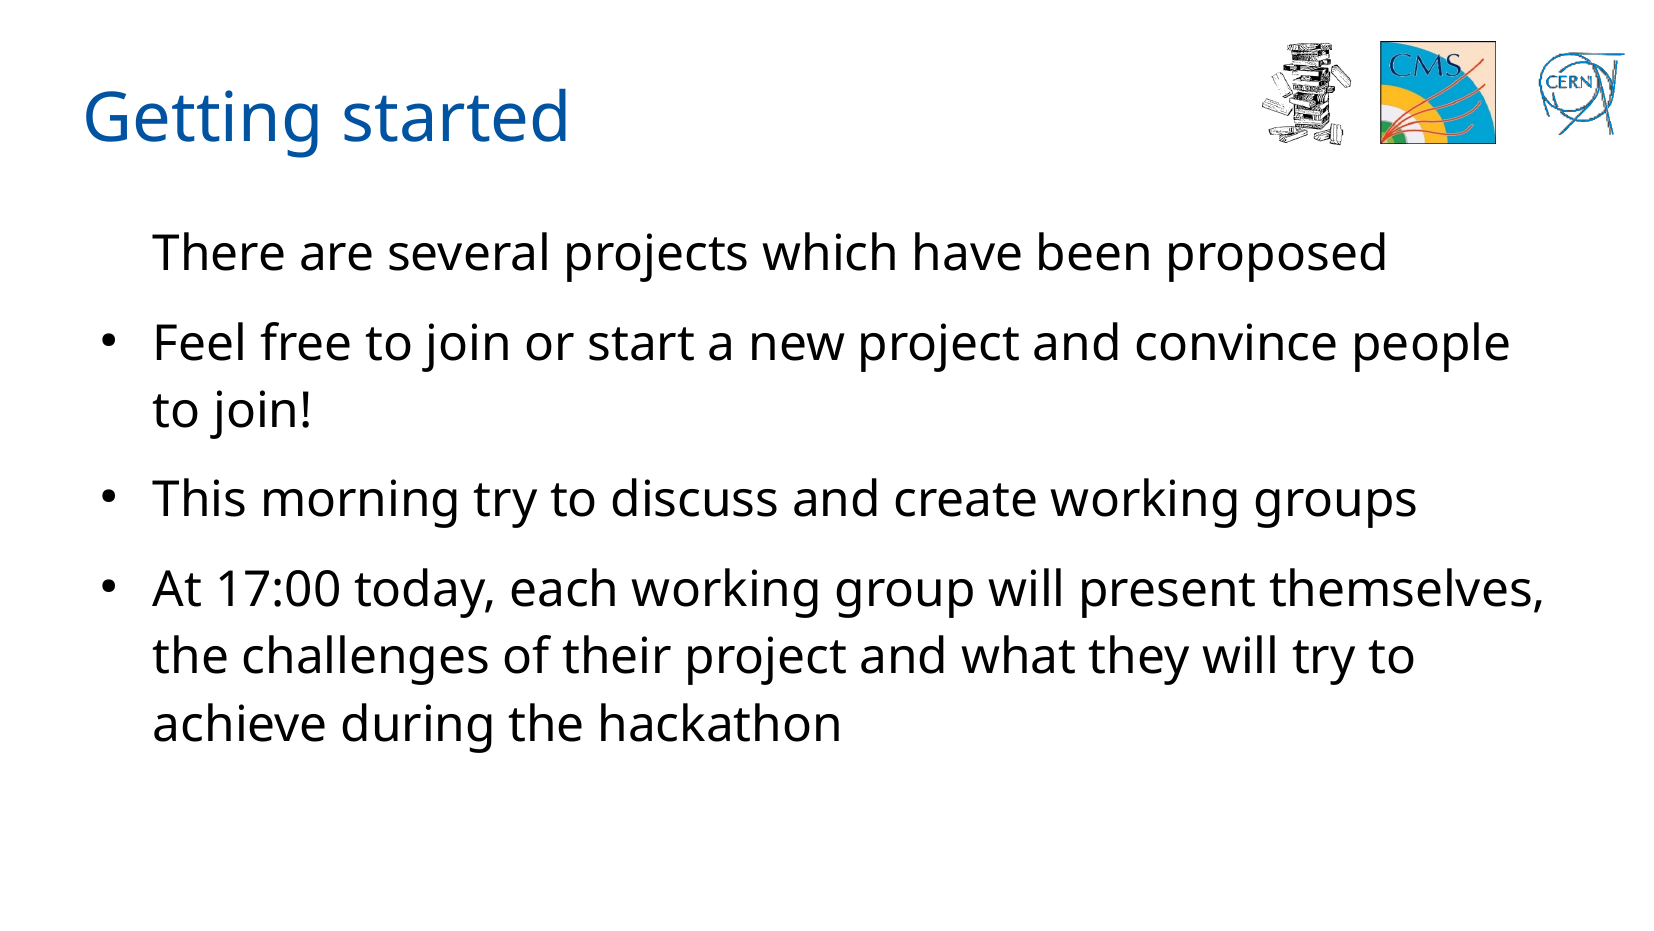

# Getting started
There are several projects which have been proposed
Feel free to join or start a new project and convince people to join!
This morning try to discuss and create working groups
At 17:00 today, each working group will present themselves, the challenges of their project and what they will try to achieve during the hackathon